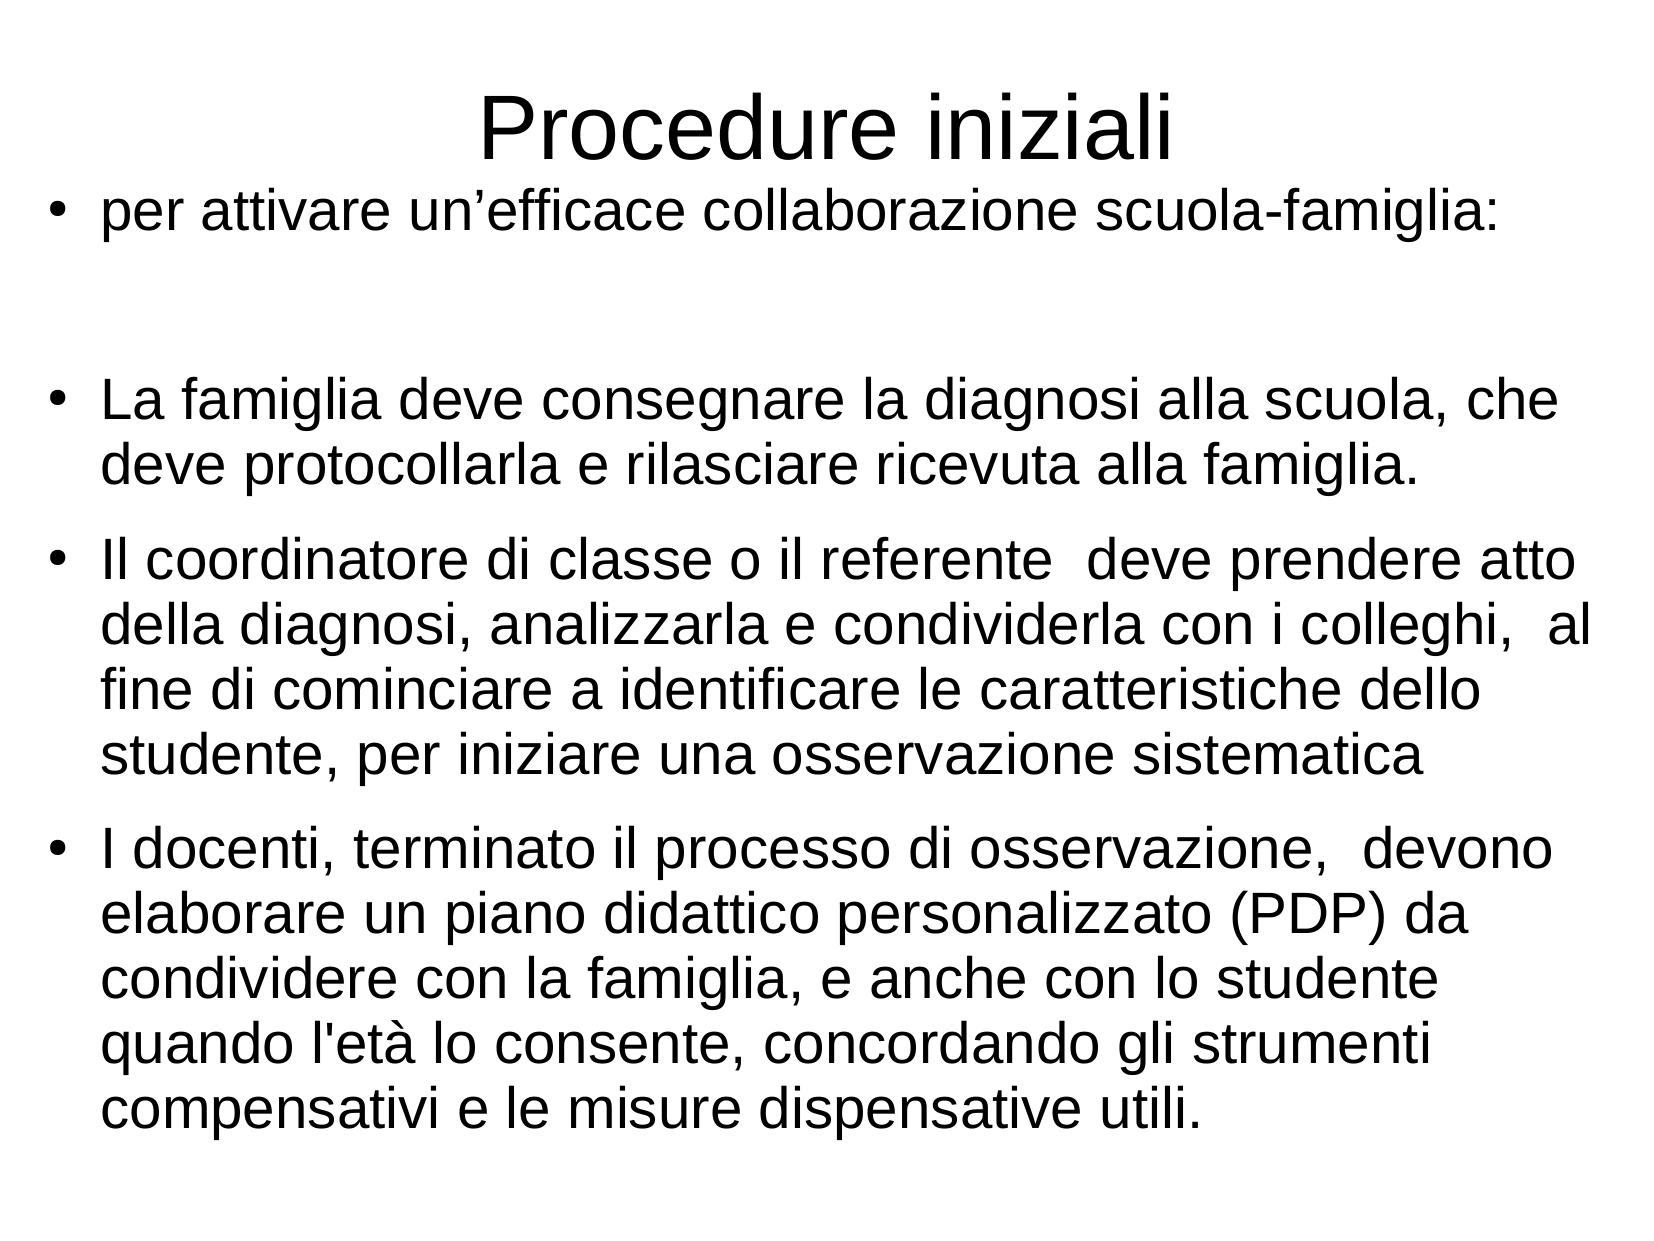

# Procedure iniziali
per attivare un’efficace collaborazione scuola-famiglia:
La famiglia deve consegnare la diagnosi alla scuola, che deve protocollarla e rilasciare ricevuta alla famiglia.
Il coordinatore di classe o il referente deve prendere atto della diagnosi, analizzarla e condividerla con i colleghi, al fine di cominciare a identificare le caratteristiche dello studente, per iniziare una osservazione sistematica
I docenti, terminato il processo di osservazione, devono elaborare un piano didattico personalizzato (PDP) da condividere con la famiglia, e anche con lo studente quando l'età lo consente, concordando gli strumenti compensativi e le misure dispensative utili.